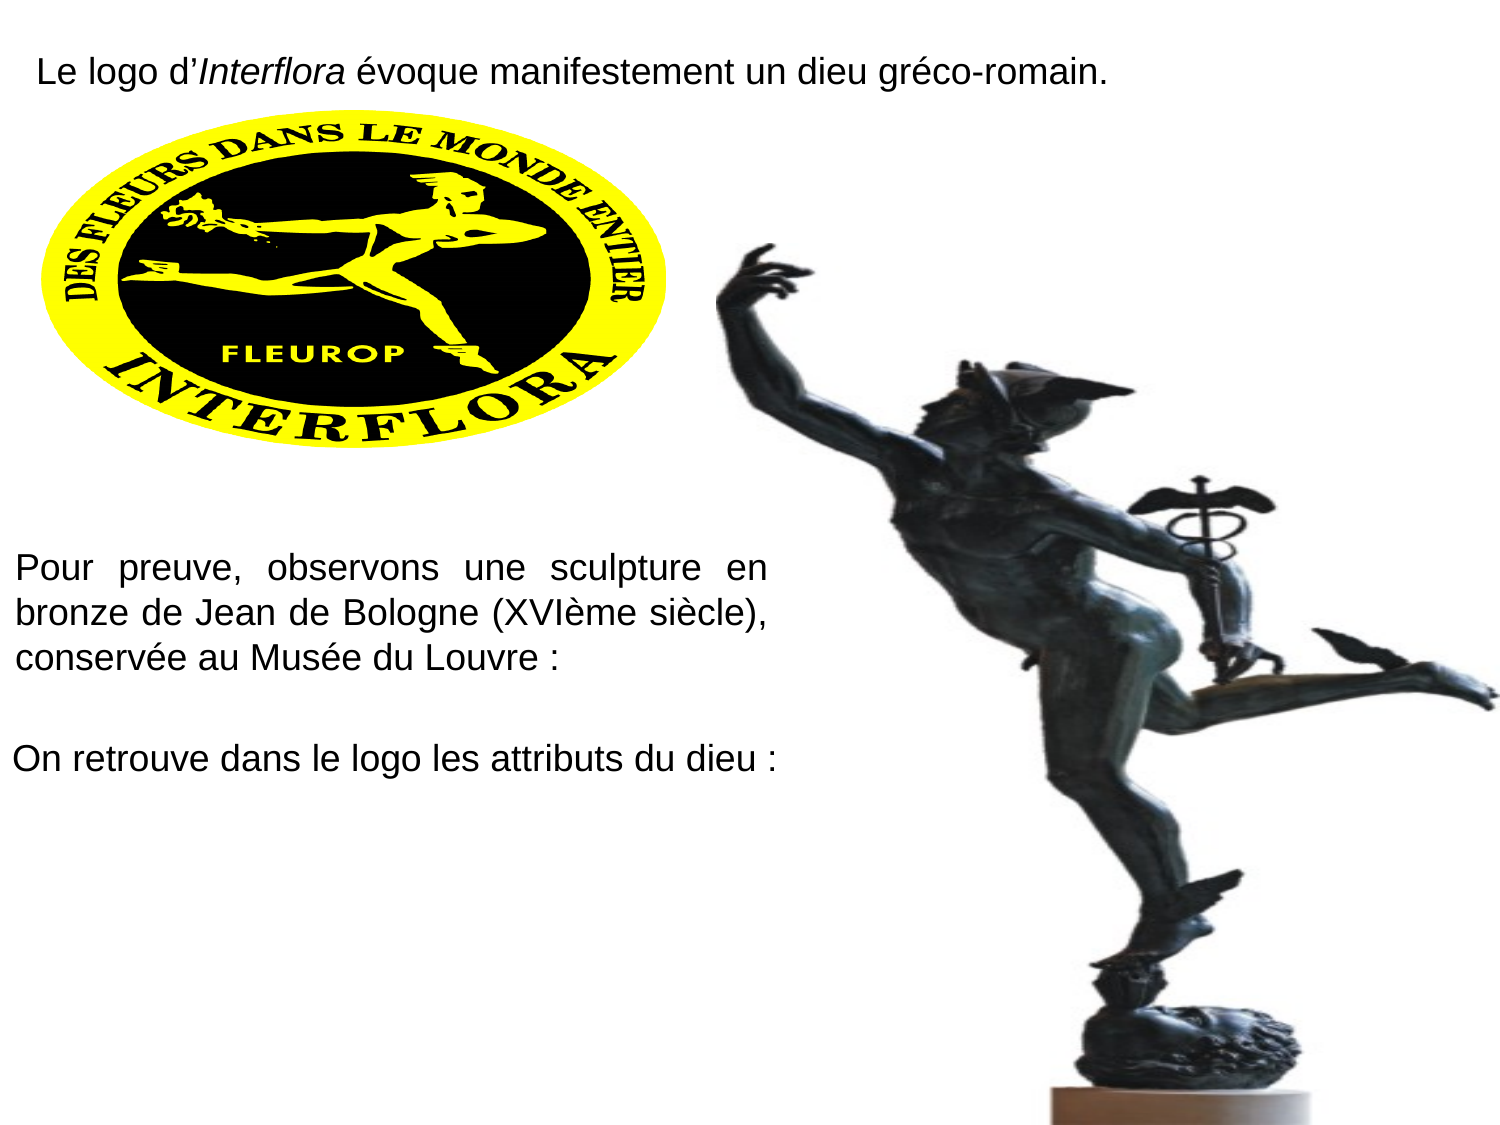

Le logo d’Interflora évoque manifestement un dieu gréco-romain.
Pour preuve, observons une sculpture en bronze de Jean de Bologne (XVIème siècle), conservée au Musée du Louvre :
On retrouve dans le logo les attributs du dieu :